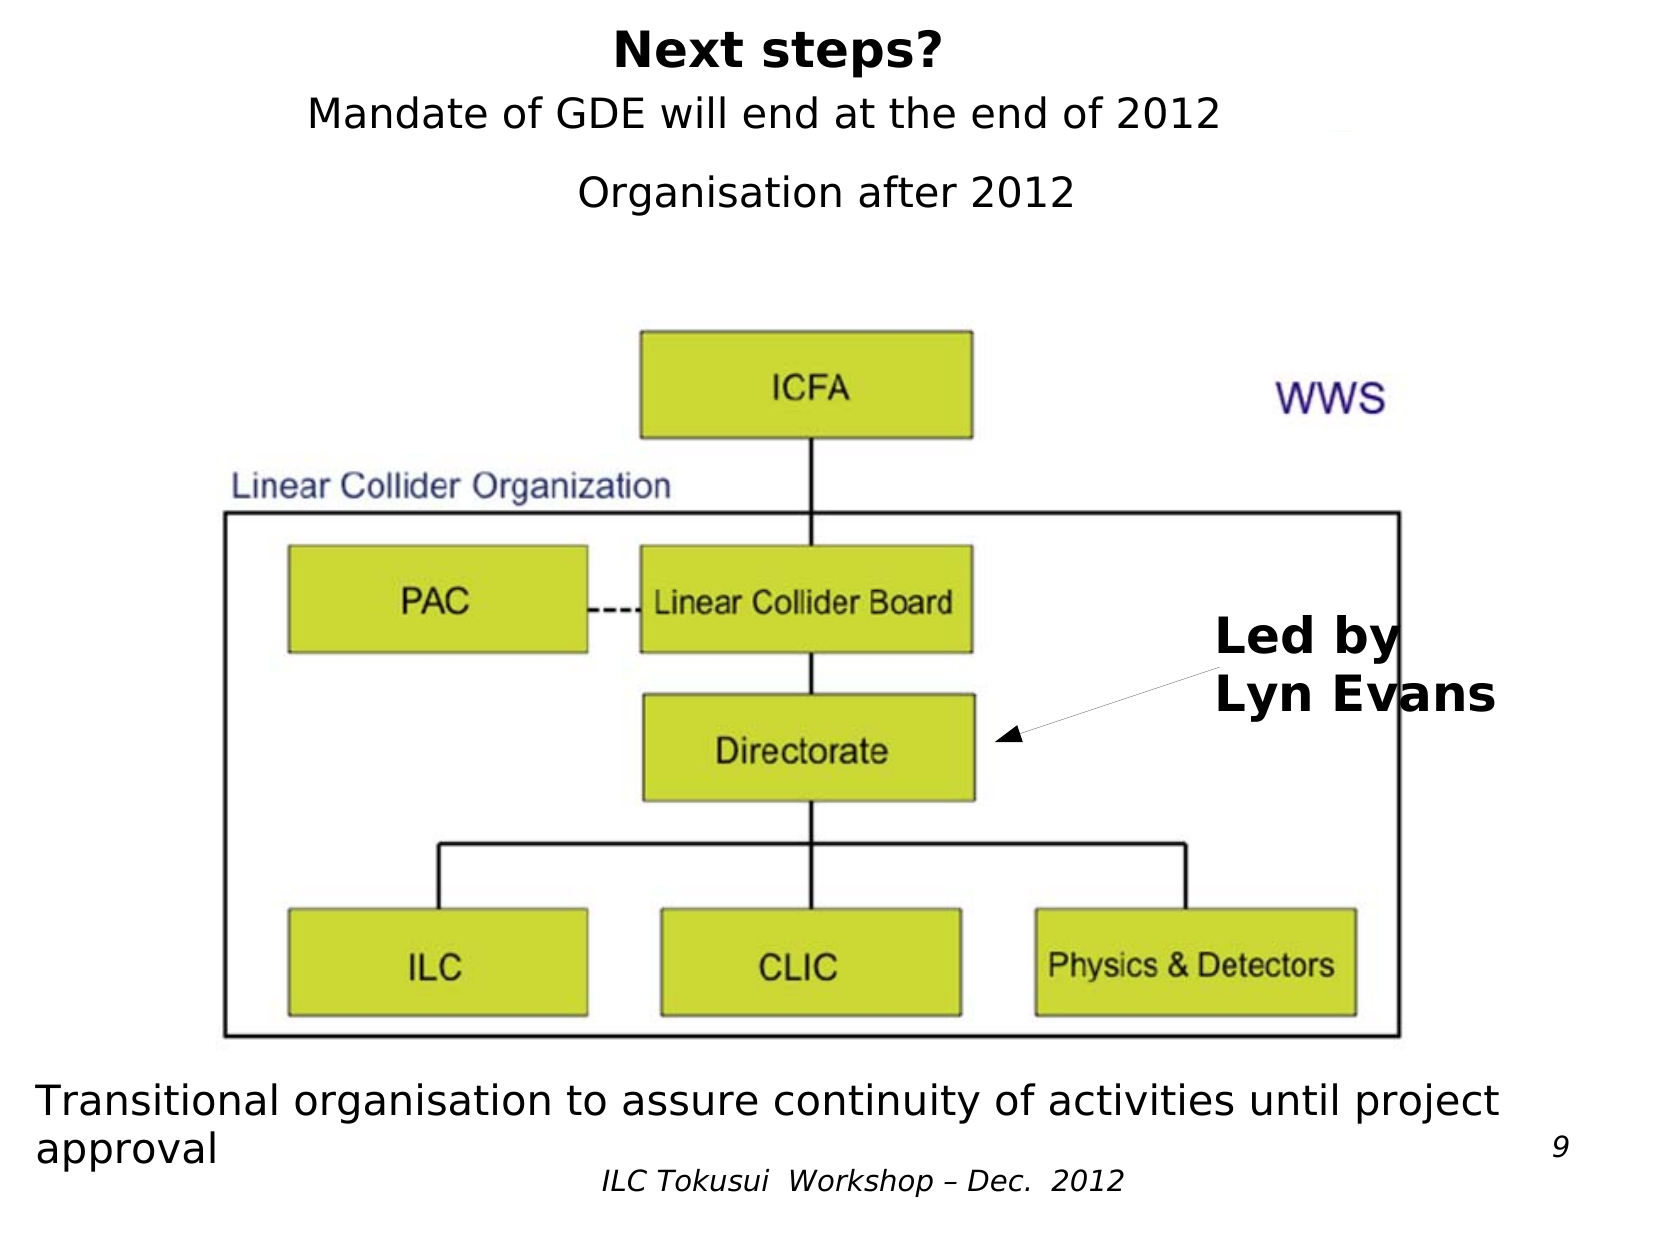

Next steps?
Mandate of GDE will end at the end of 2012
Organisation after 2012
Led by
Lyn Evans
Transitional organisation to assure continuity of activities until project approval
FCPPL Workshop - March 2012
9